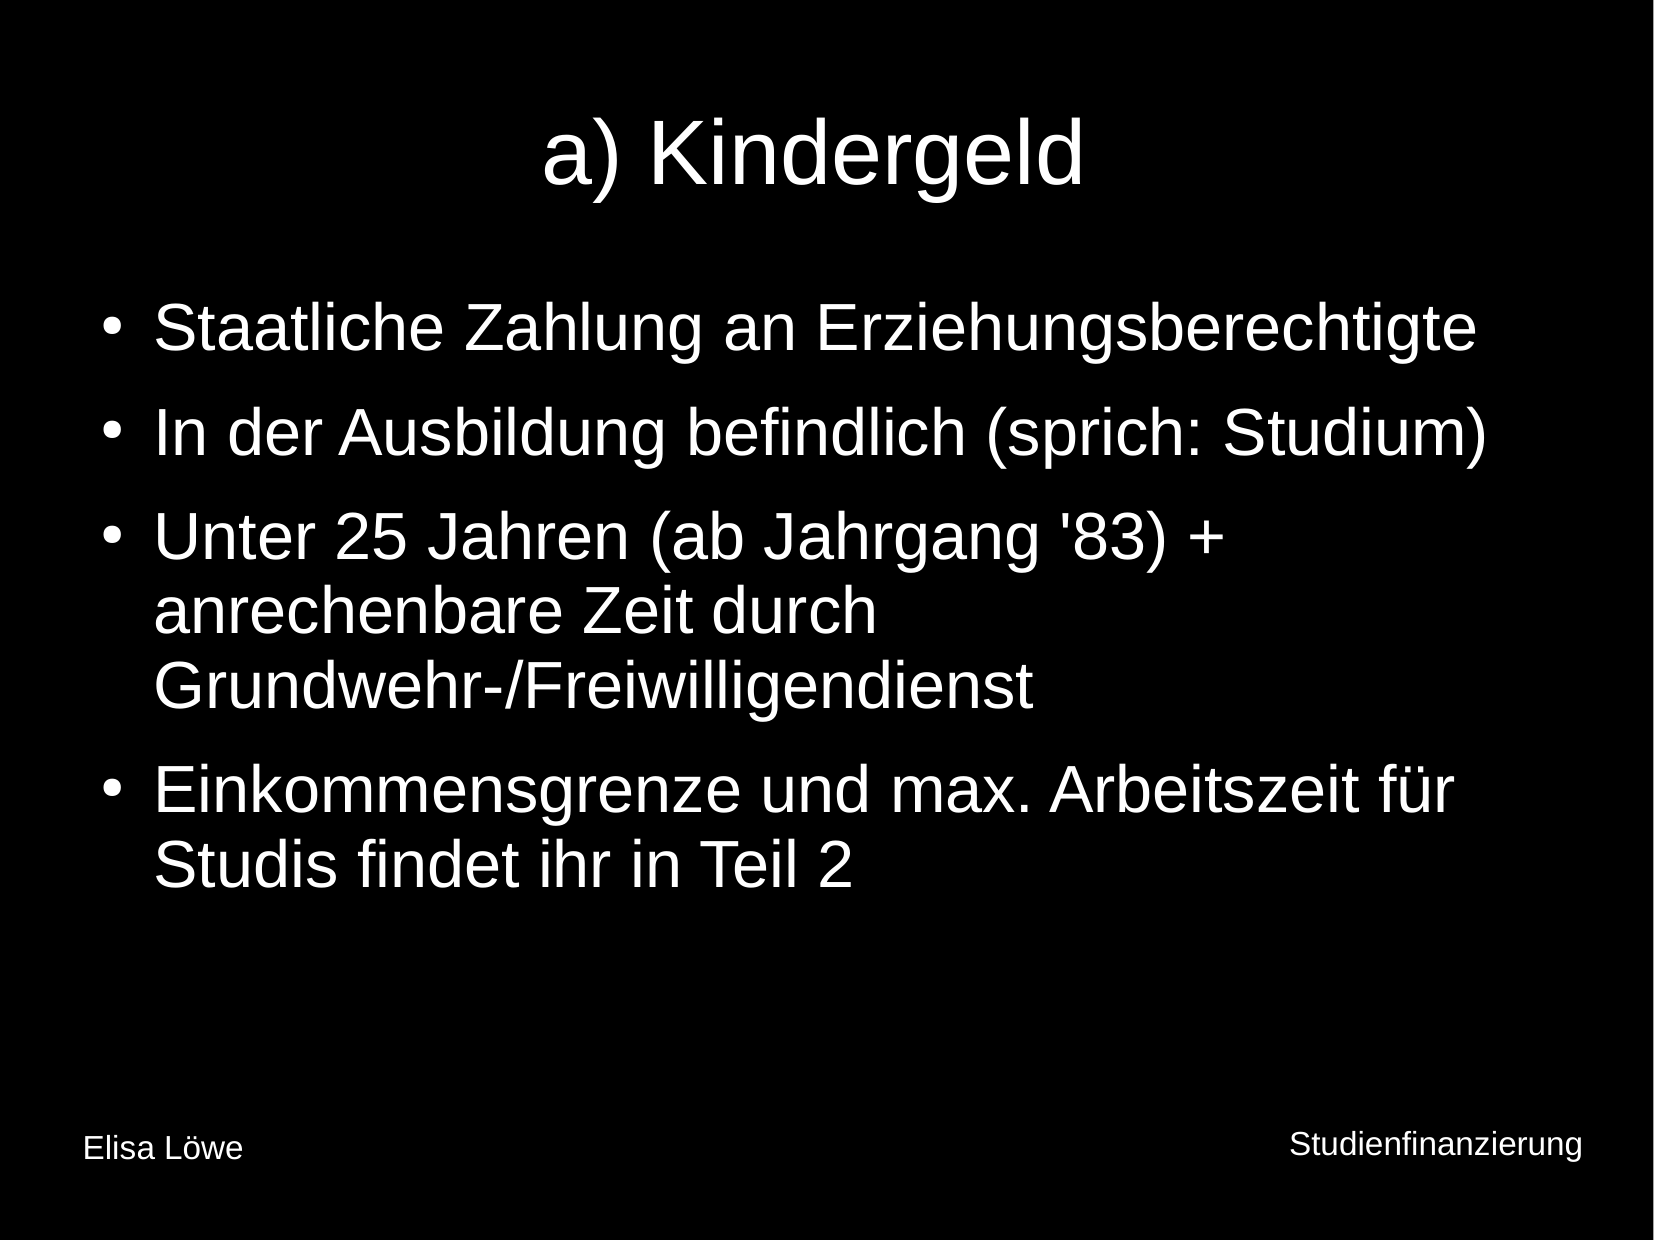

# a) Kindergeld
Staatliche Zahlung an Erziehungsberechtigte
In der Ausbildung befindlich (sprich: Studium)
Unter 25 Jahren (ab Jahrgang '83) + anrechenbare Zeit durch Grundwehr-/Freiwilligendienst
Einkommensgrenze und max. Arbeitszeit für Studis findet ihr in Teil 2
 Studienfinanzierung
Elisa Löwe